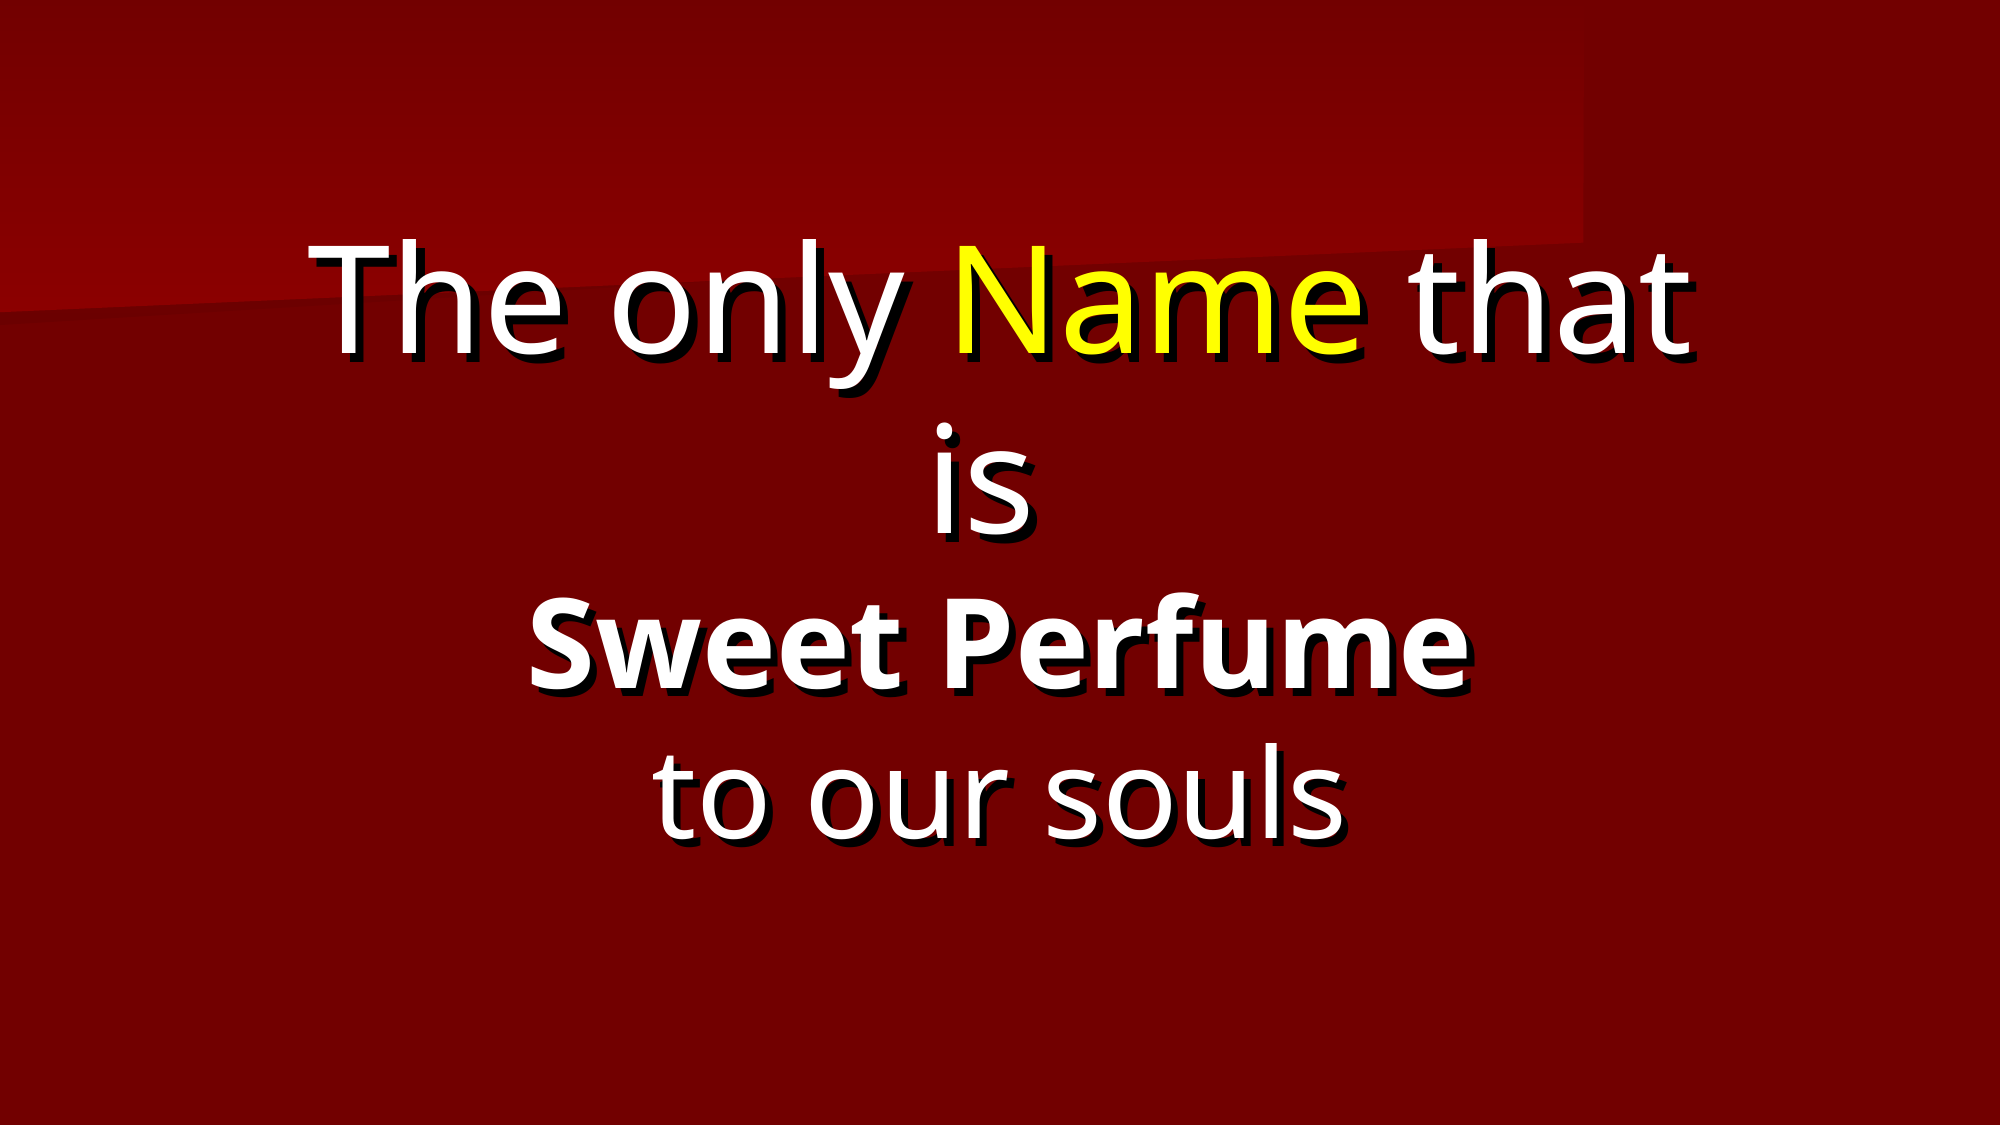

# The only Name that is Sweet Perfume to our souls